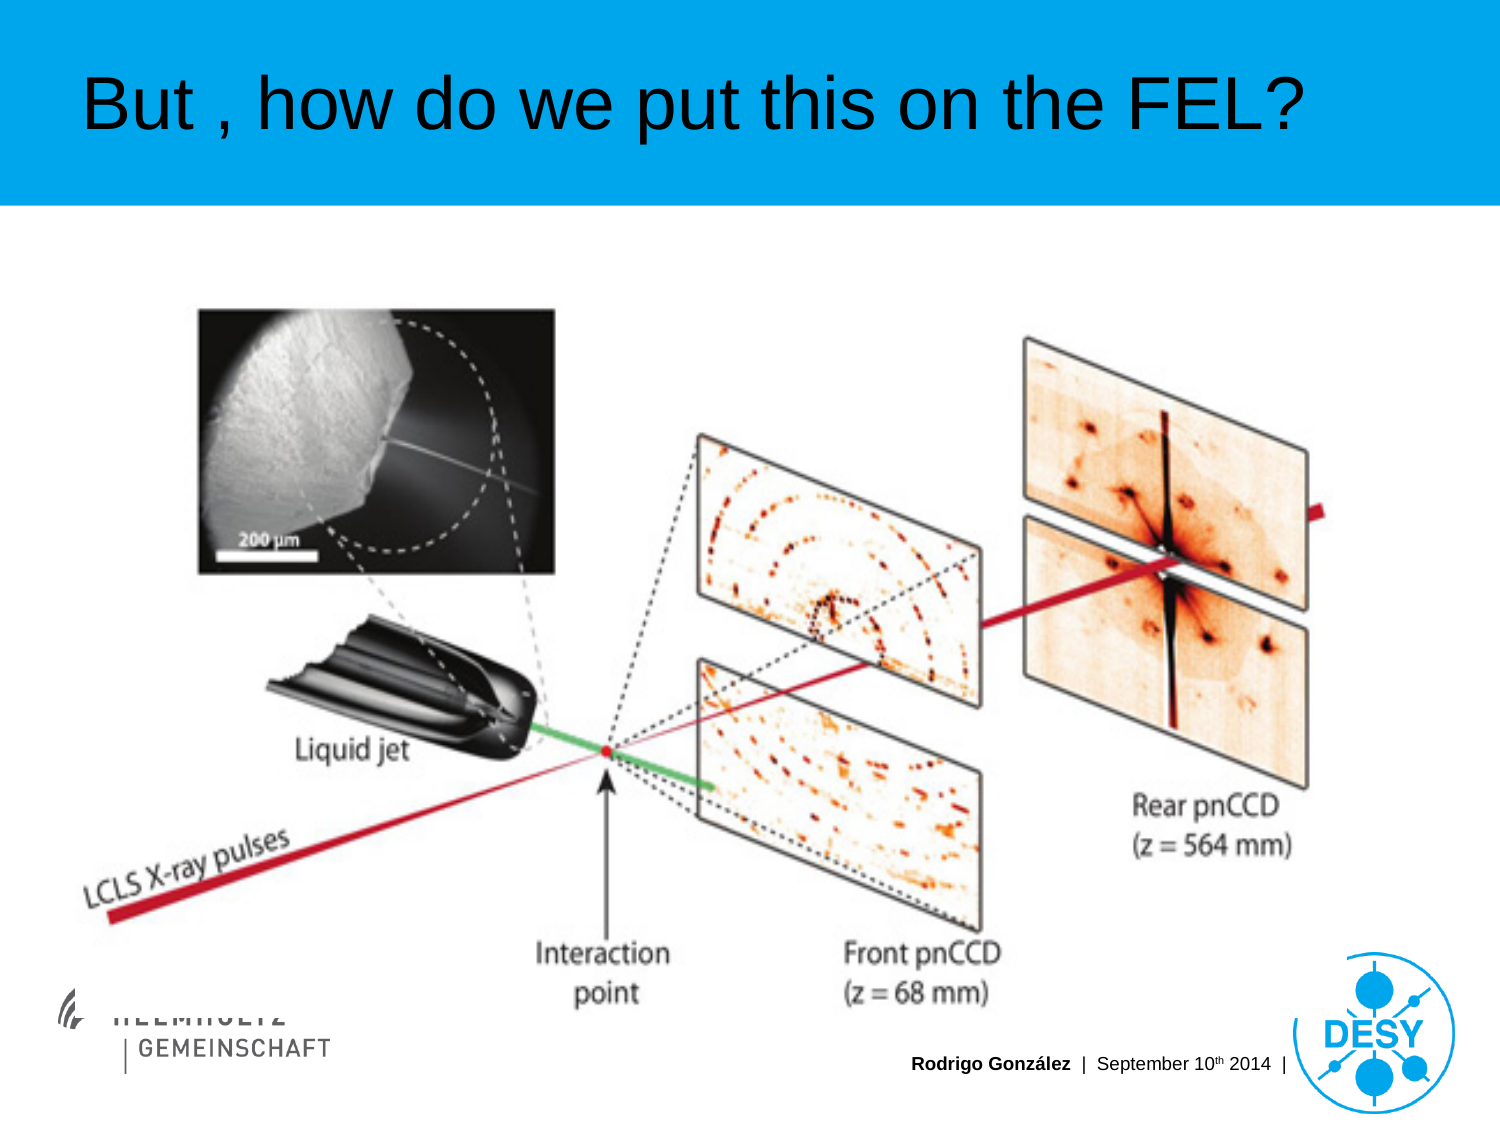

# But , how do we put this on the FEL?